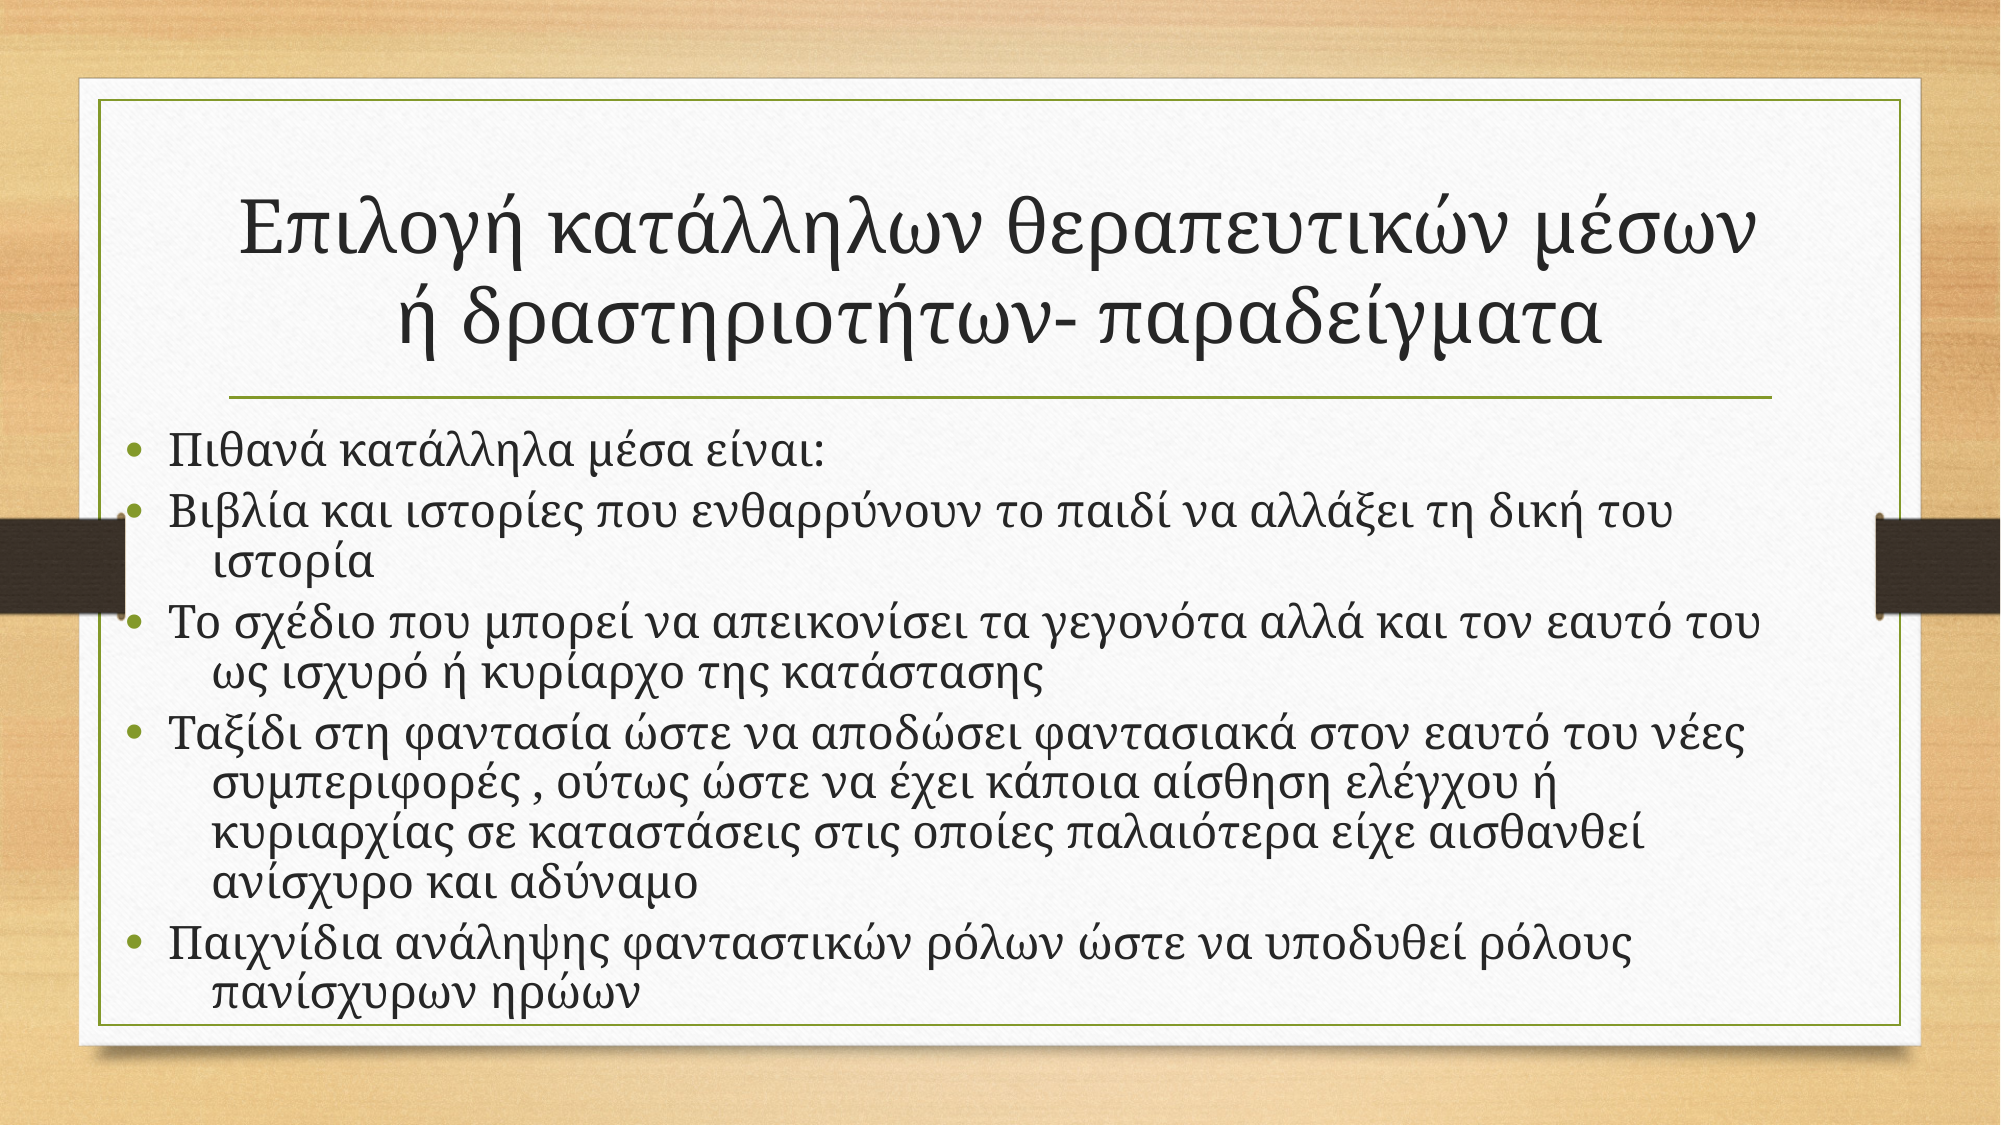

# Επιλογή κατάλληλων θεραπευτικών μέσων ή δραστηριοτήτων- παραδείγματα
Πιθανά κατάλληλα μέσα είναι:
Βιβλία και ιστορίες που ενθαρρύνουν το παιδί να αλλάξει τη δική του ιστορία
Το σχέδιο που μπορεί να απεικονίσει τα γεγονότα αλλά και τον εαυτό του ως ισχυρό ή κυρίαρχο της κατάστασης
Ταξίδι στη φαντασία ώστε να αποδώσει φαντασιακά στον εαυτό του νέες συμπεριφορές , ούτως ώστε να έχει κάποια αίσθηση ελέγχου ή κυριαρχίας σε καταστάσεις στις οποίες παλαιότερα είχε αισθανθεί ανίσχυρο και αδύναμο
Παιχνίδια ανάληψης φανταστικών ρόλων ώστε να υποδυθεί ρόλους πανίσχυρων ηρώων